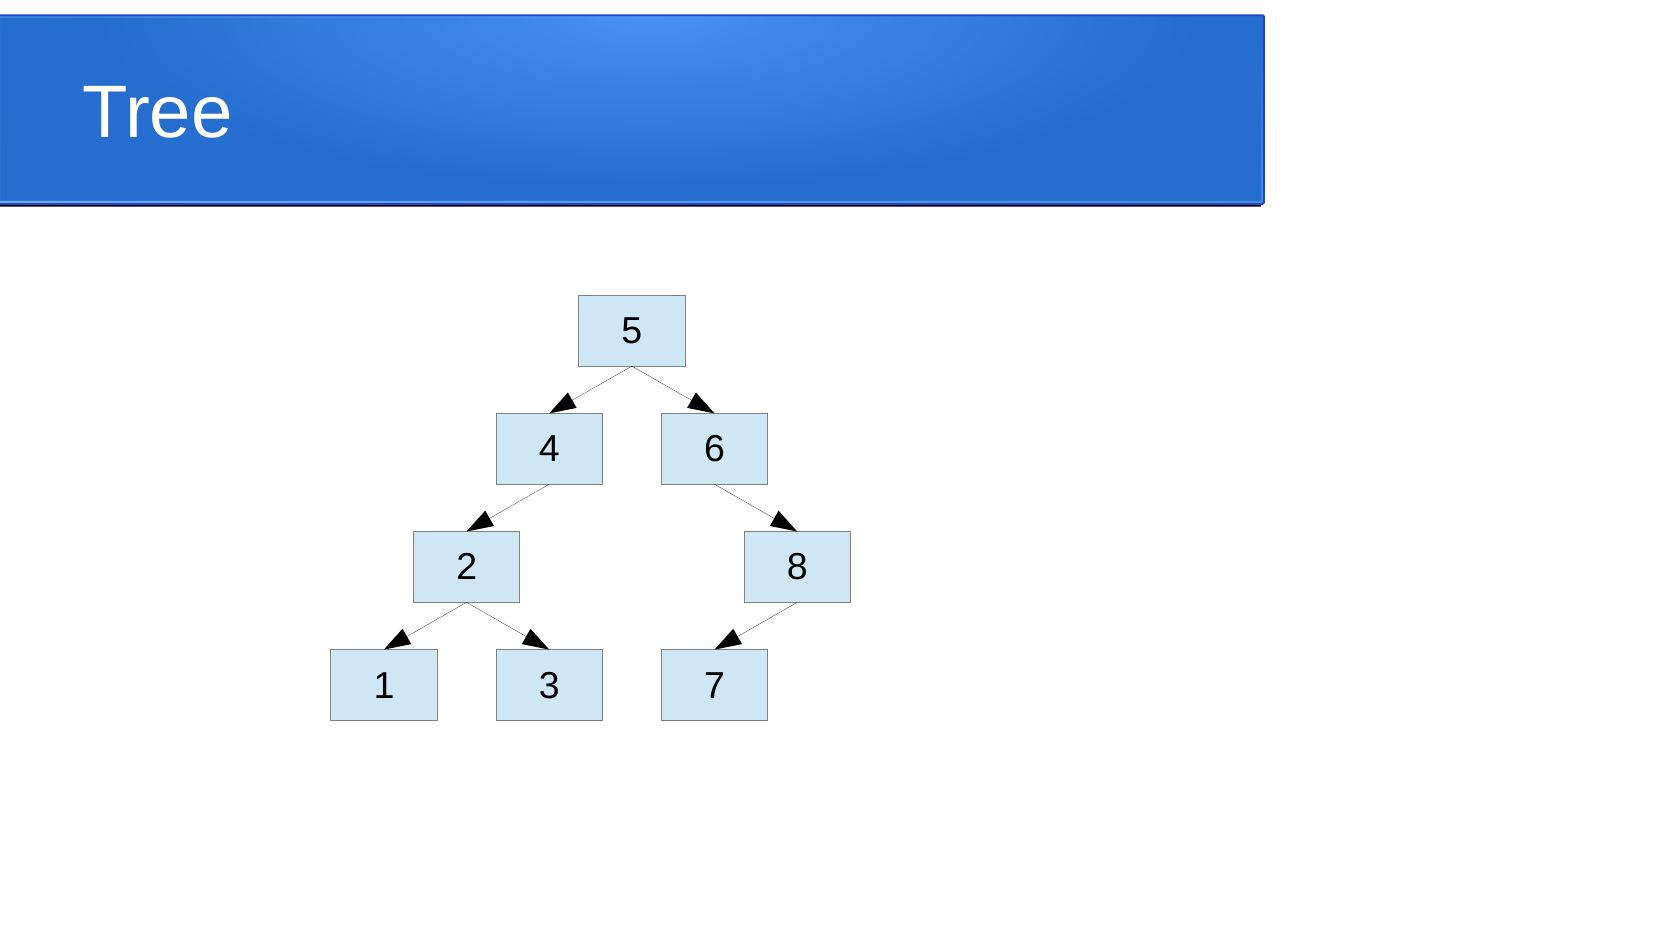

# Tree
5
4
6
2
8
1
3
7